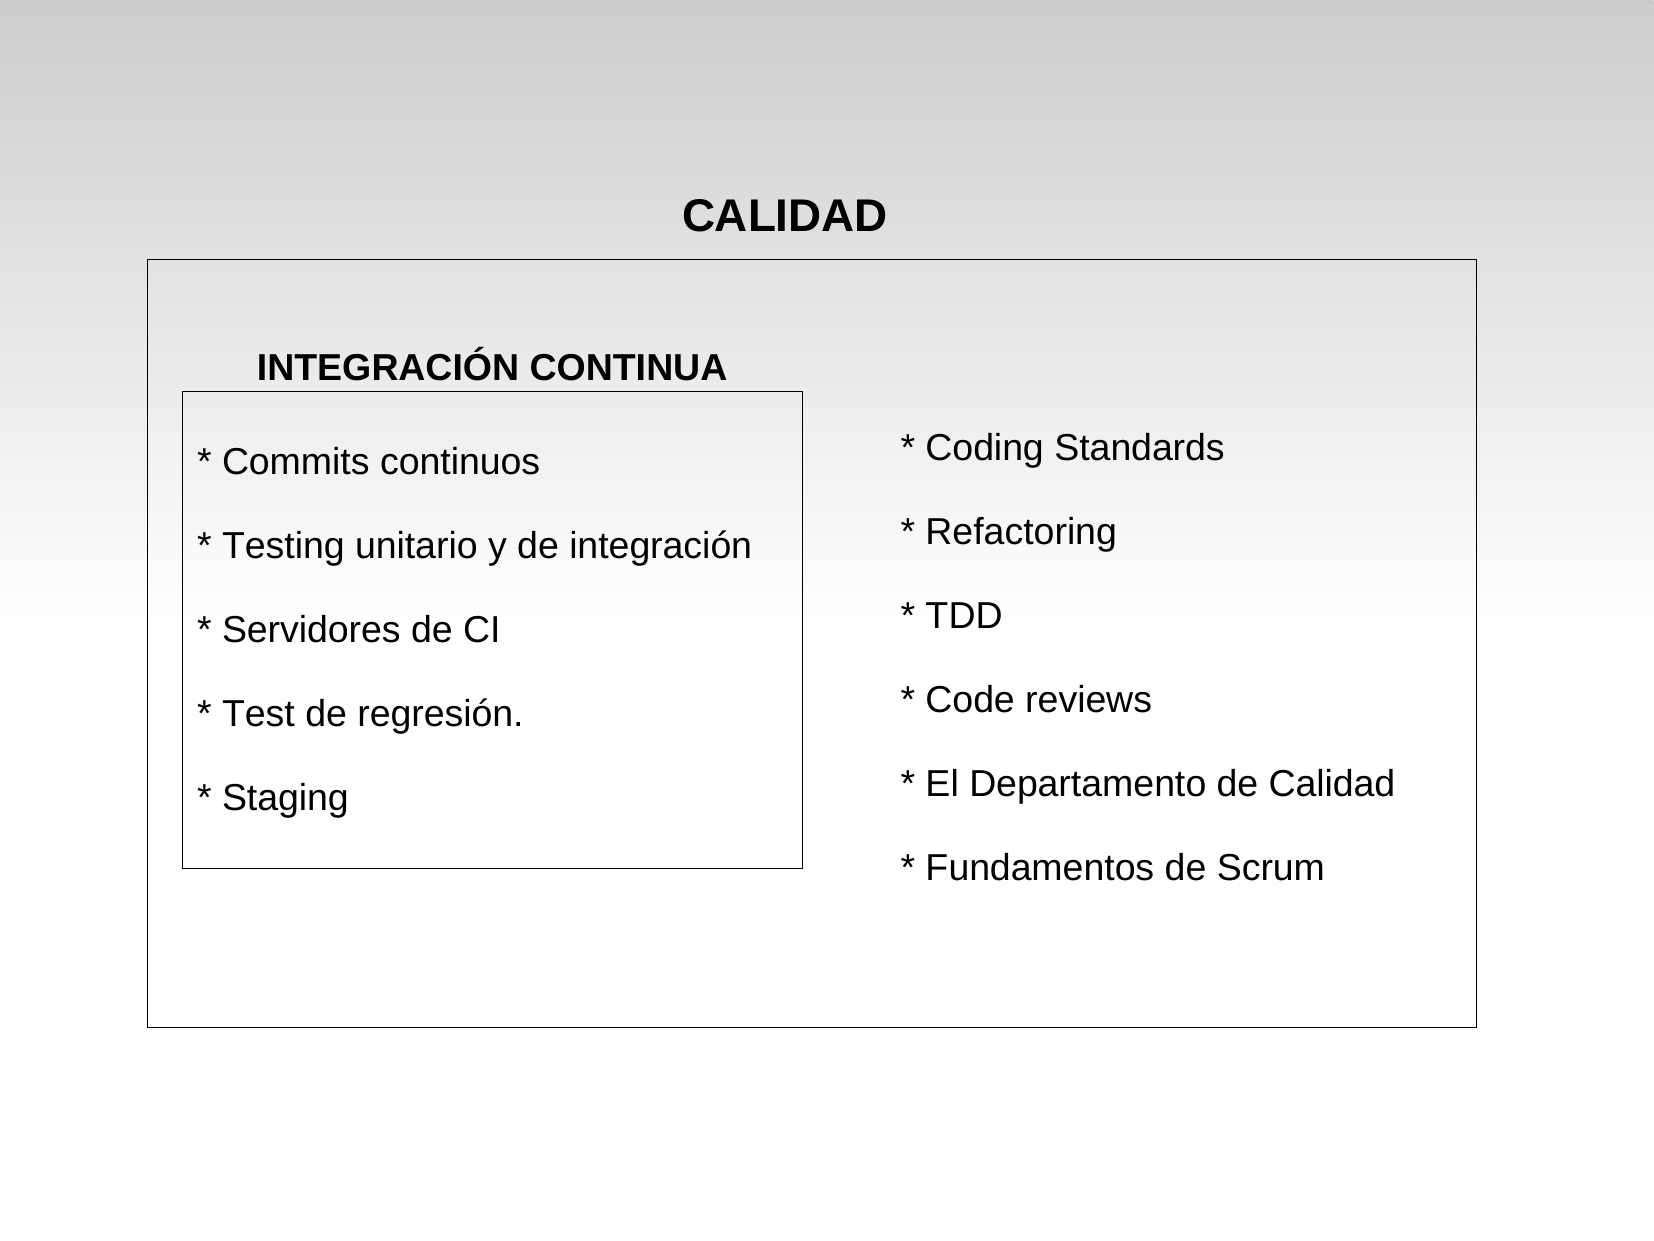

CALIDAD
INTEGRACIÓN CONTINUA
* Commits continuos
* Testing unitario y de integración
* Servidores de CI
* Test de regresión.
* Staging
* Coding Standards
* Refactoring
* TDD
* Code reviews
* El Departamento de Calidad
* Fundamentos de Scrum